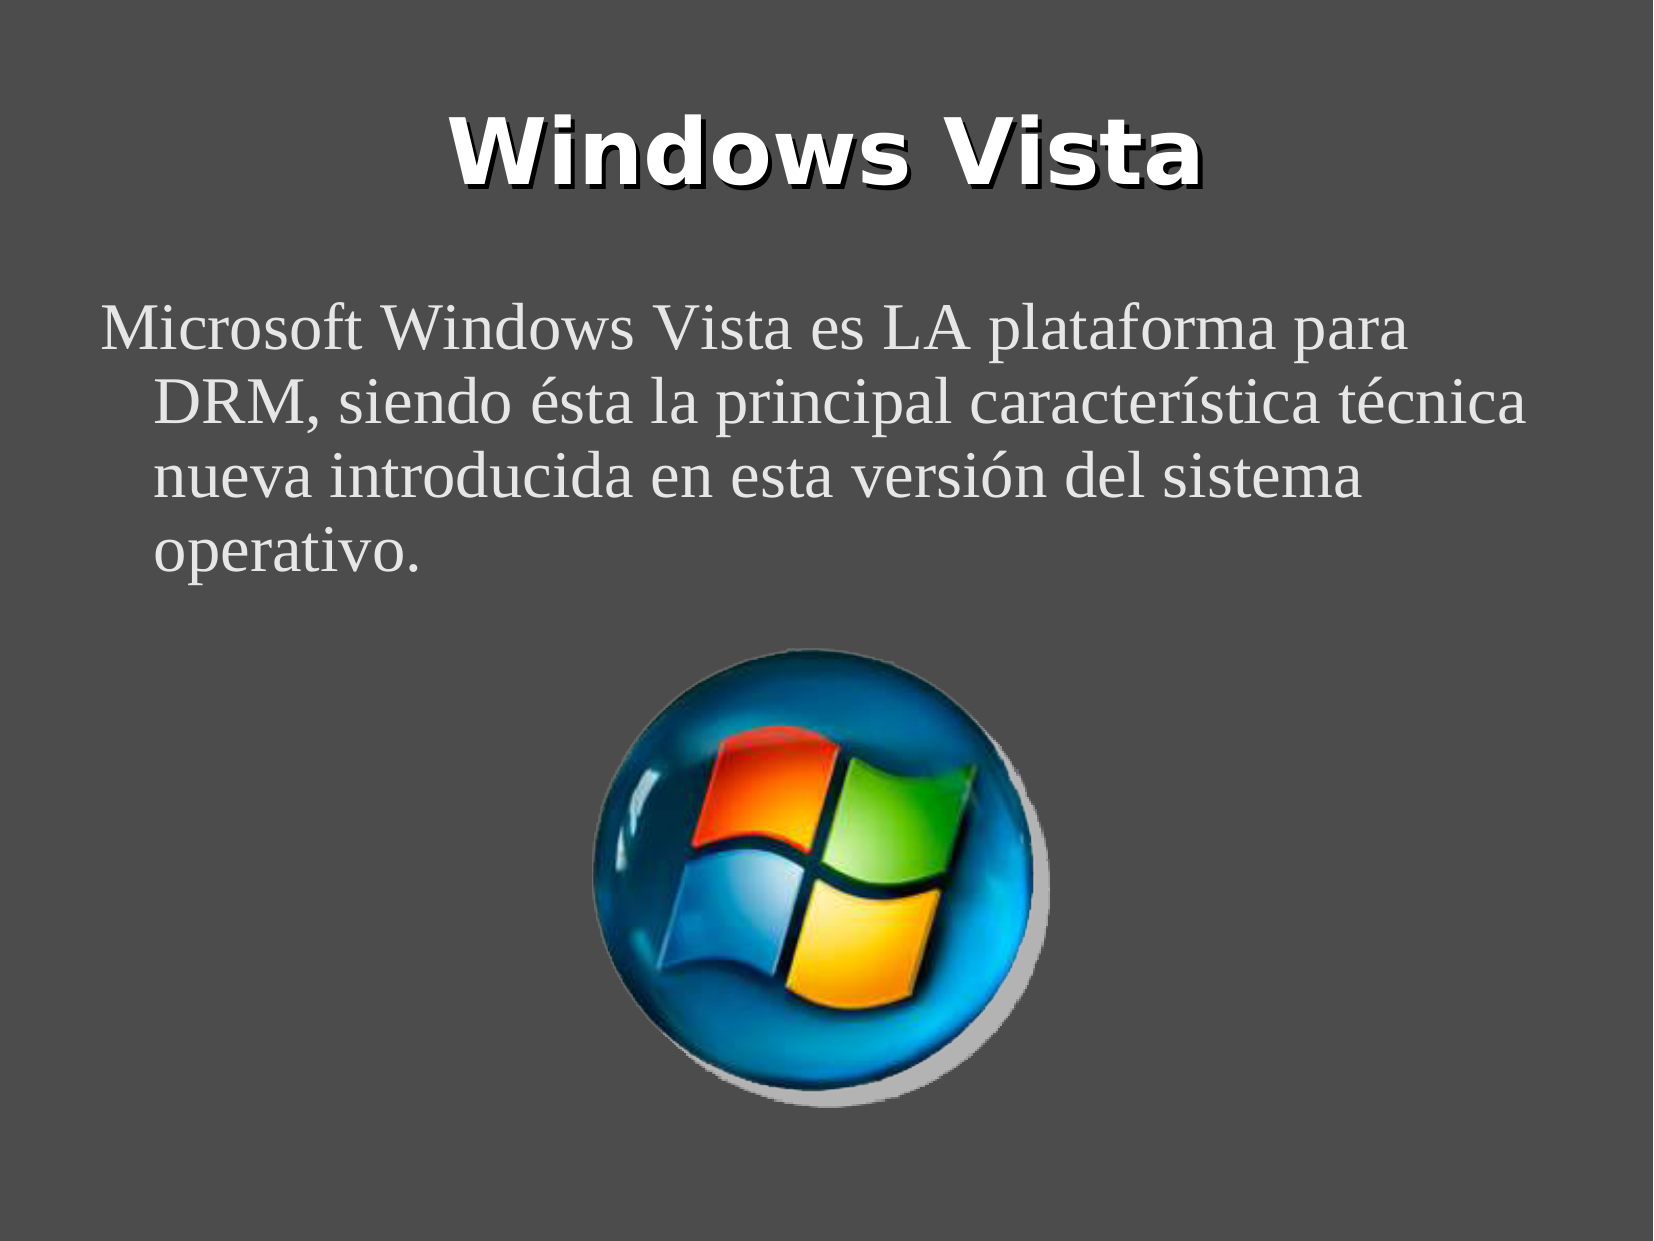

# Windows Vista
Microsoft Windows Vista es LA plataforma para DRM, siendo ésta la principal característica técnica nueva introducida en esta versión del sistema operativo.